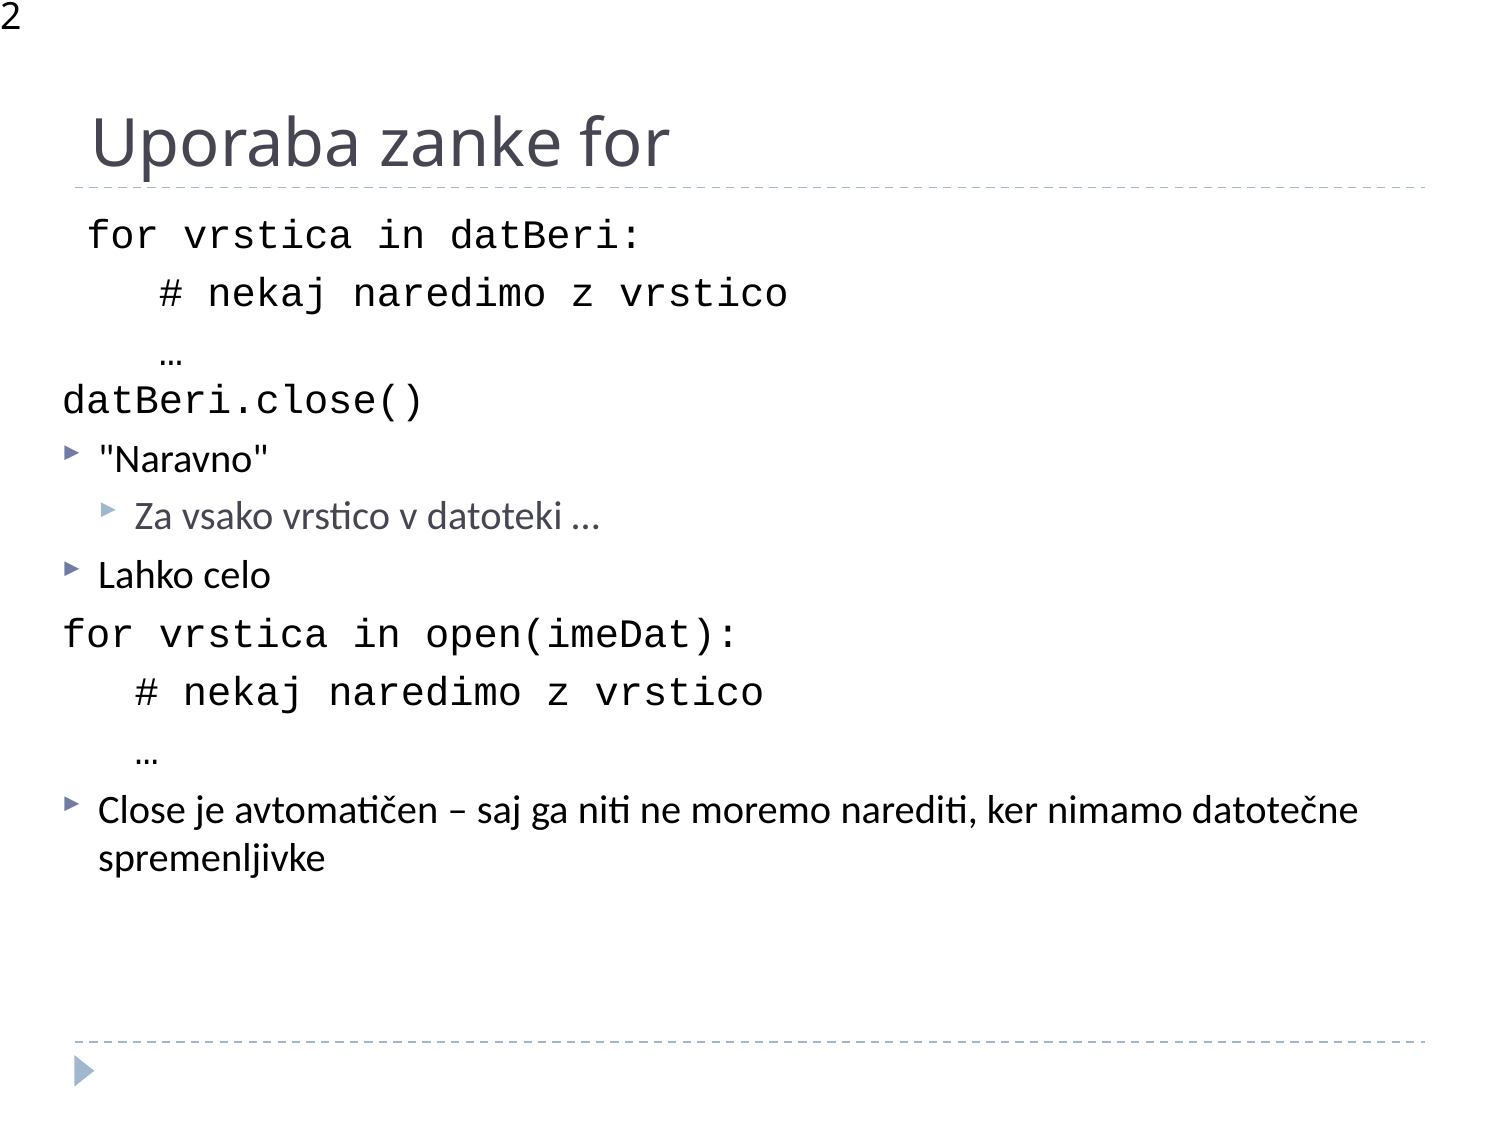

# Uporaba zanke for
 for vrstica in datBeri:
 # nekaj naredimo z vrstico
 …
datBeri.close()
"Naravno"
Za vsako vrstico v datoteki …
Lahko celo
for vrstica in open(imeDat):
 # nekaj naredimo z vrstico
 …
Close je avtomatičen – saj ga niti ne moremo narediti, ker nimamo datotečne spremenljivke